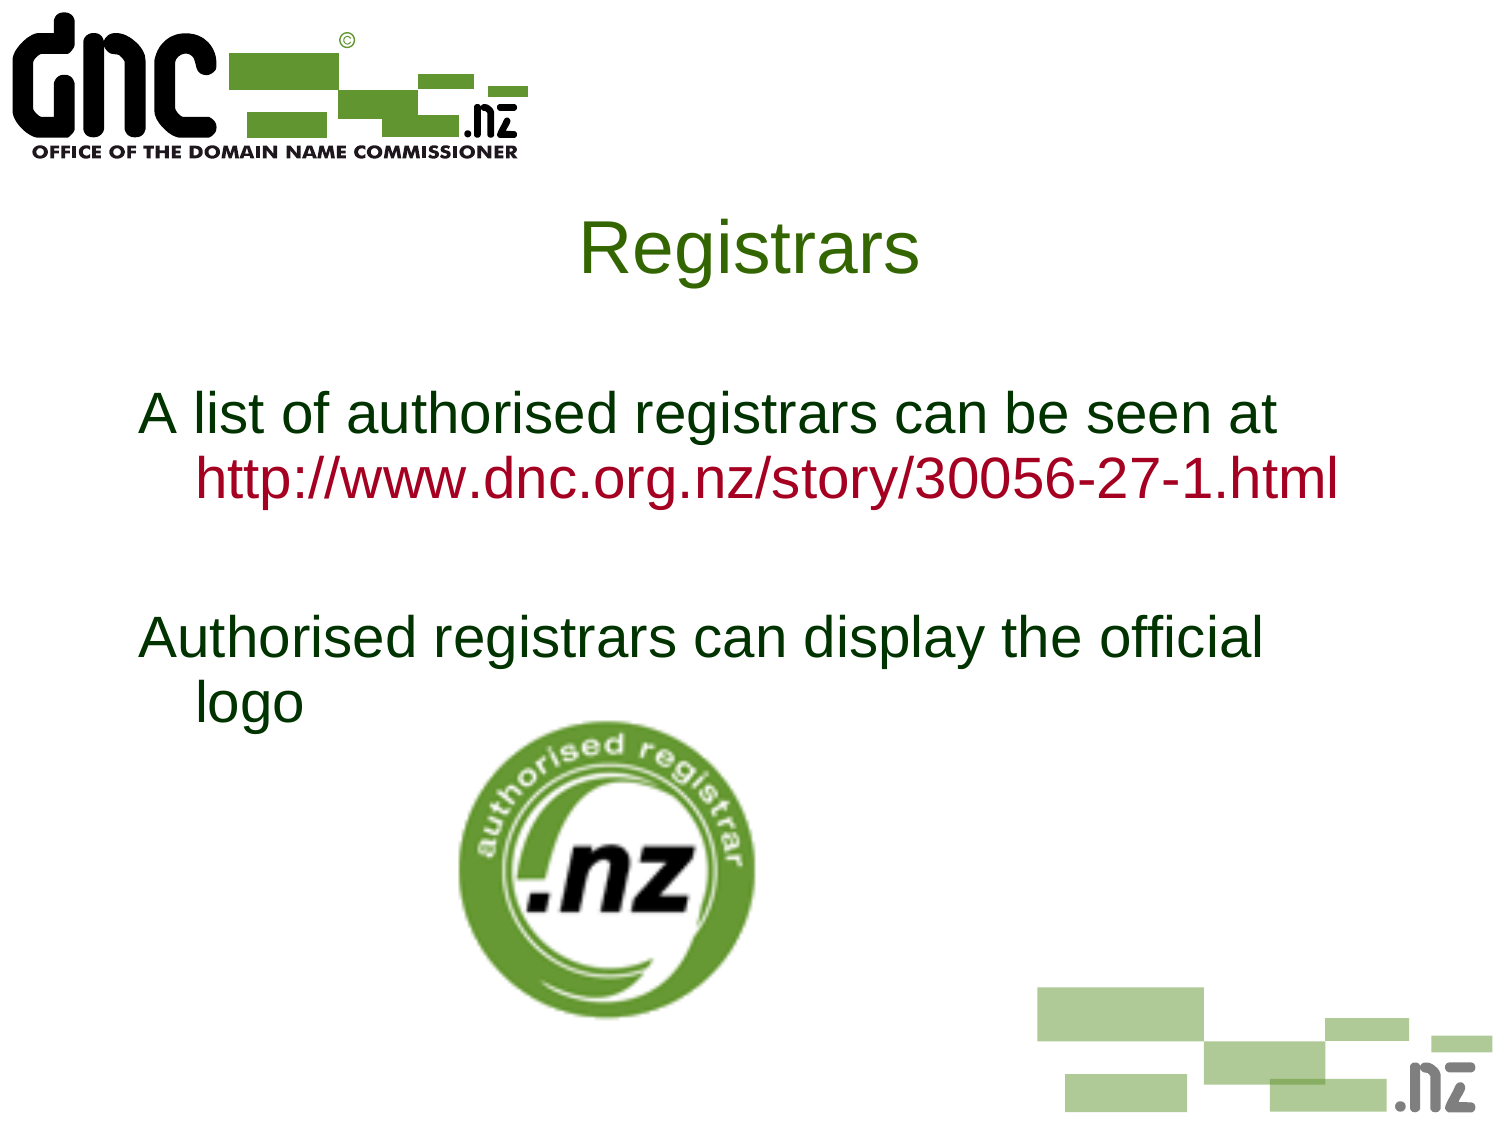

# Registrars
A list of authorised registrars can be seen at http://www.dnc.org.nz/story/30056-27-1.html
Authorised registrars can display the official logo